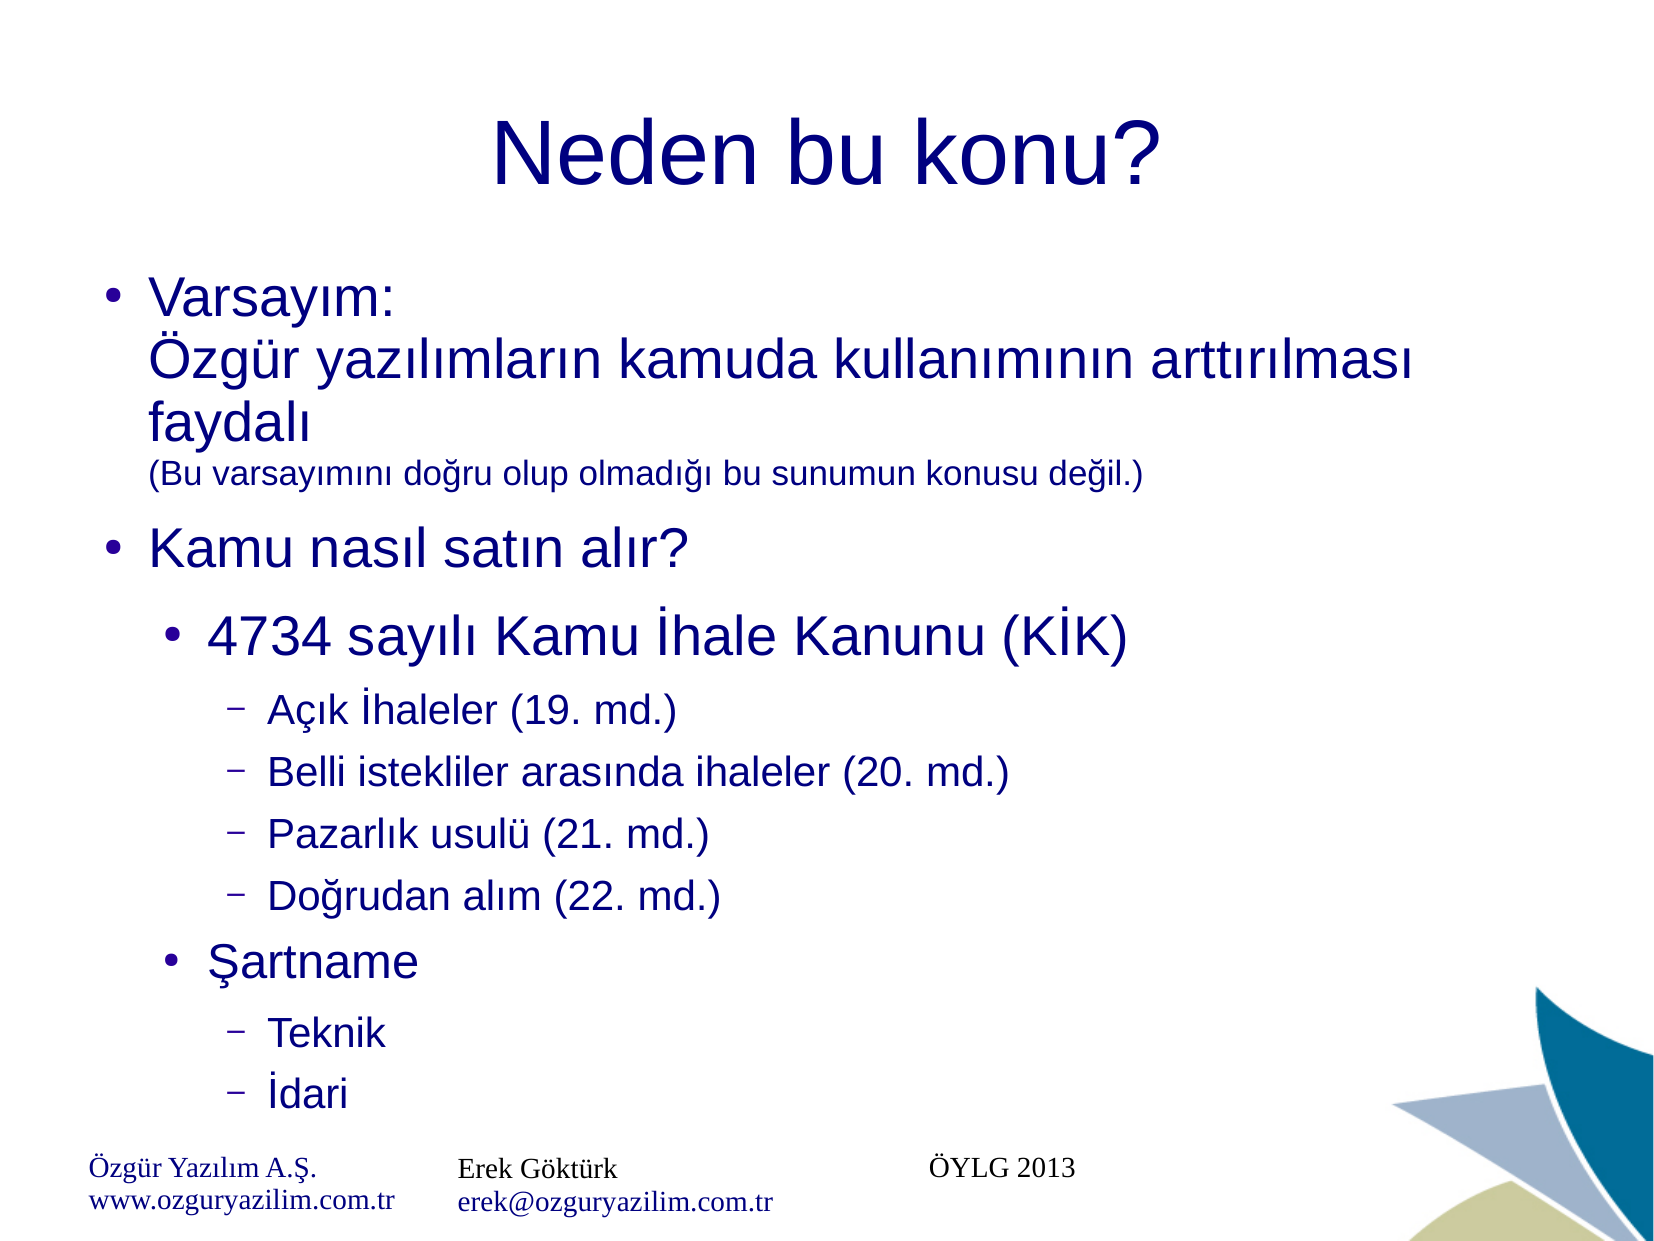

# Neden bu konu?
Varsayım:
Özgür yazılımların kamuda kullanımının arttırılması faydalı
(Bu varsayımını doğru olup olmadığı bu sunumun konusu değil.)
Kamu nasıl satın alır?
4734 sayılı Kamu İhale Kanunu (KİK)
Açık İhaleler (19. md.)
Belli istekliler arasında ihaleler (20. md.)
Pazarlık usulü (21. md.)
Doğrudan alım (22. md.)
Şartname
Teknik
İdari